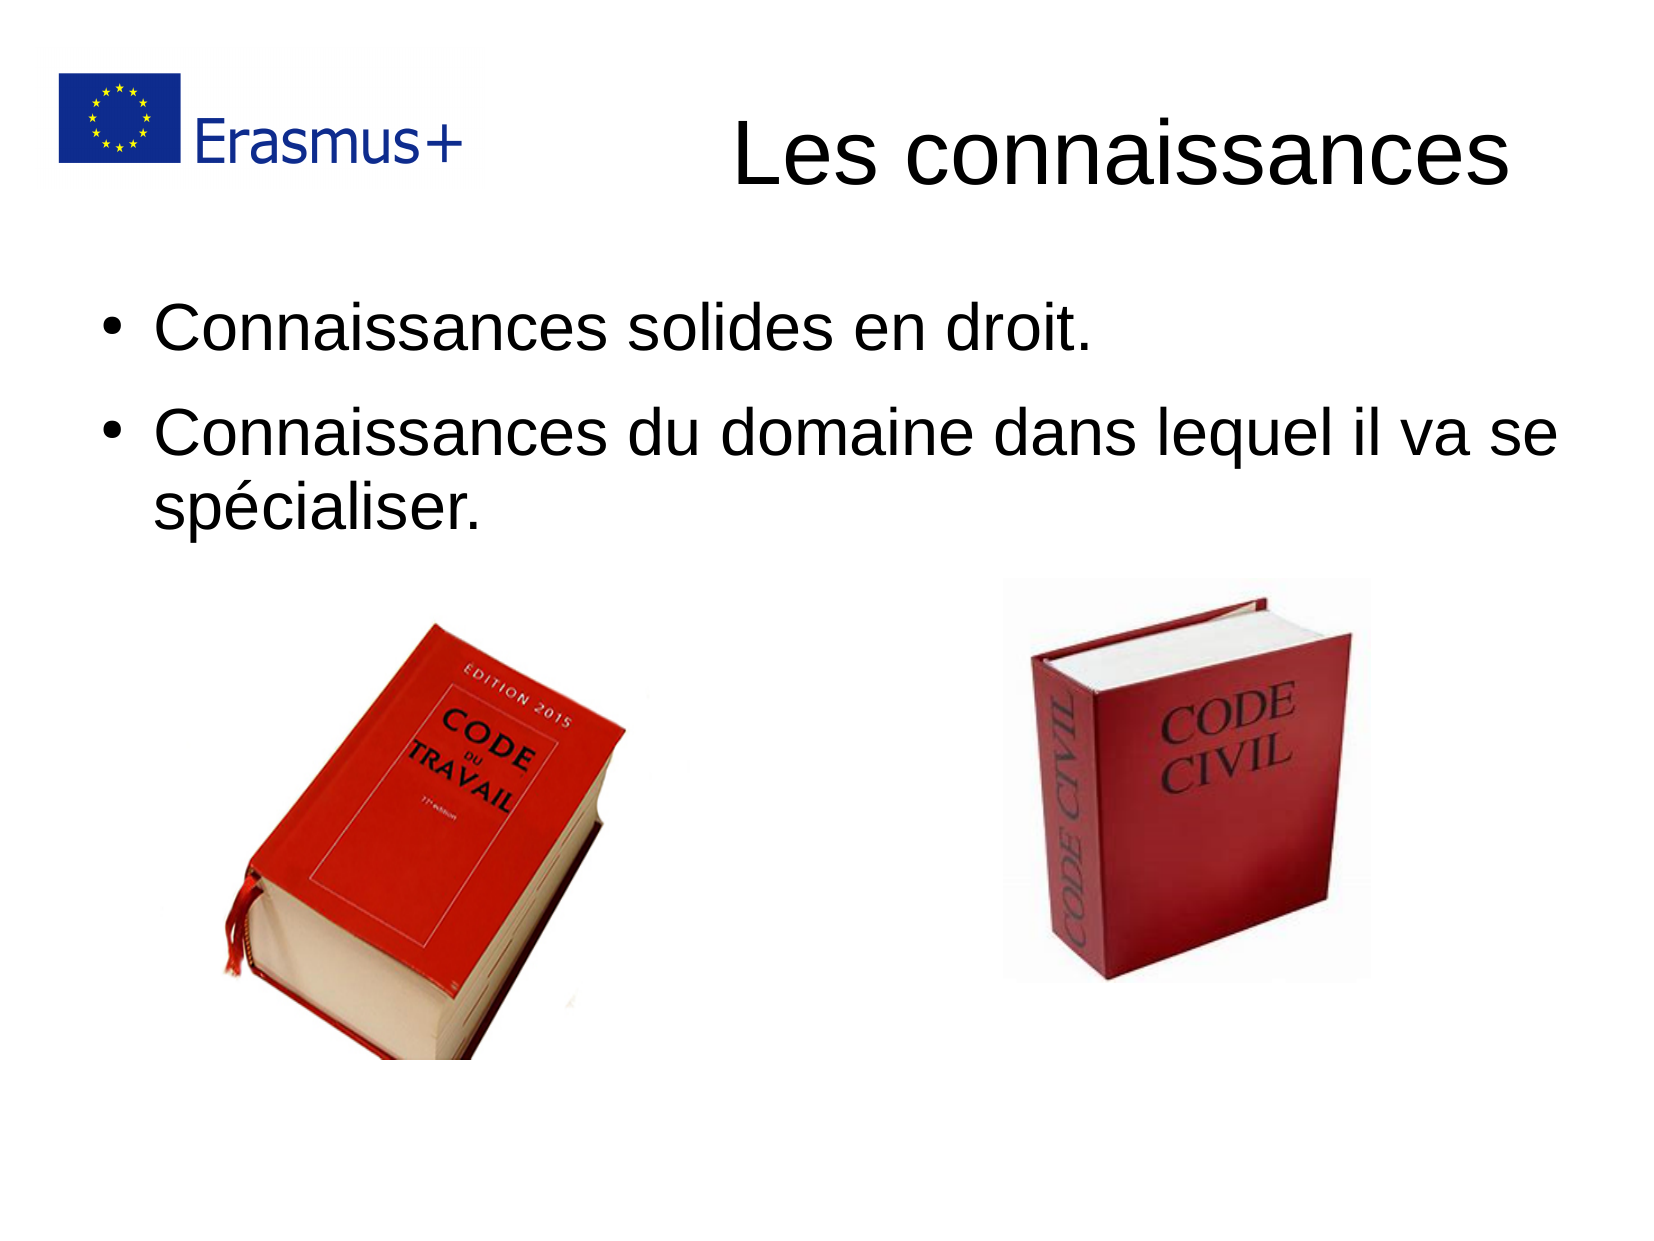

# Les connaissances
Connaissances solides en droit.
Connaissances du domaine dans lequel il va se spécialiser.